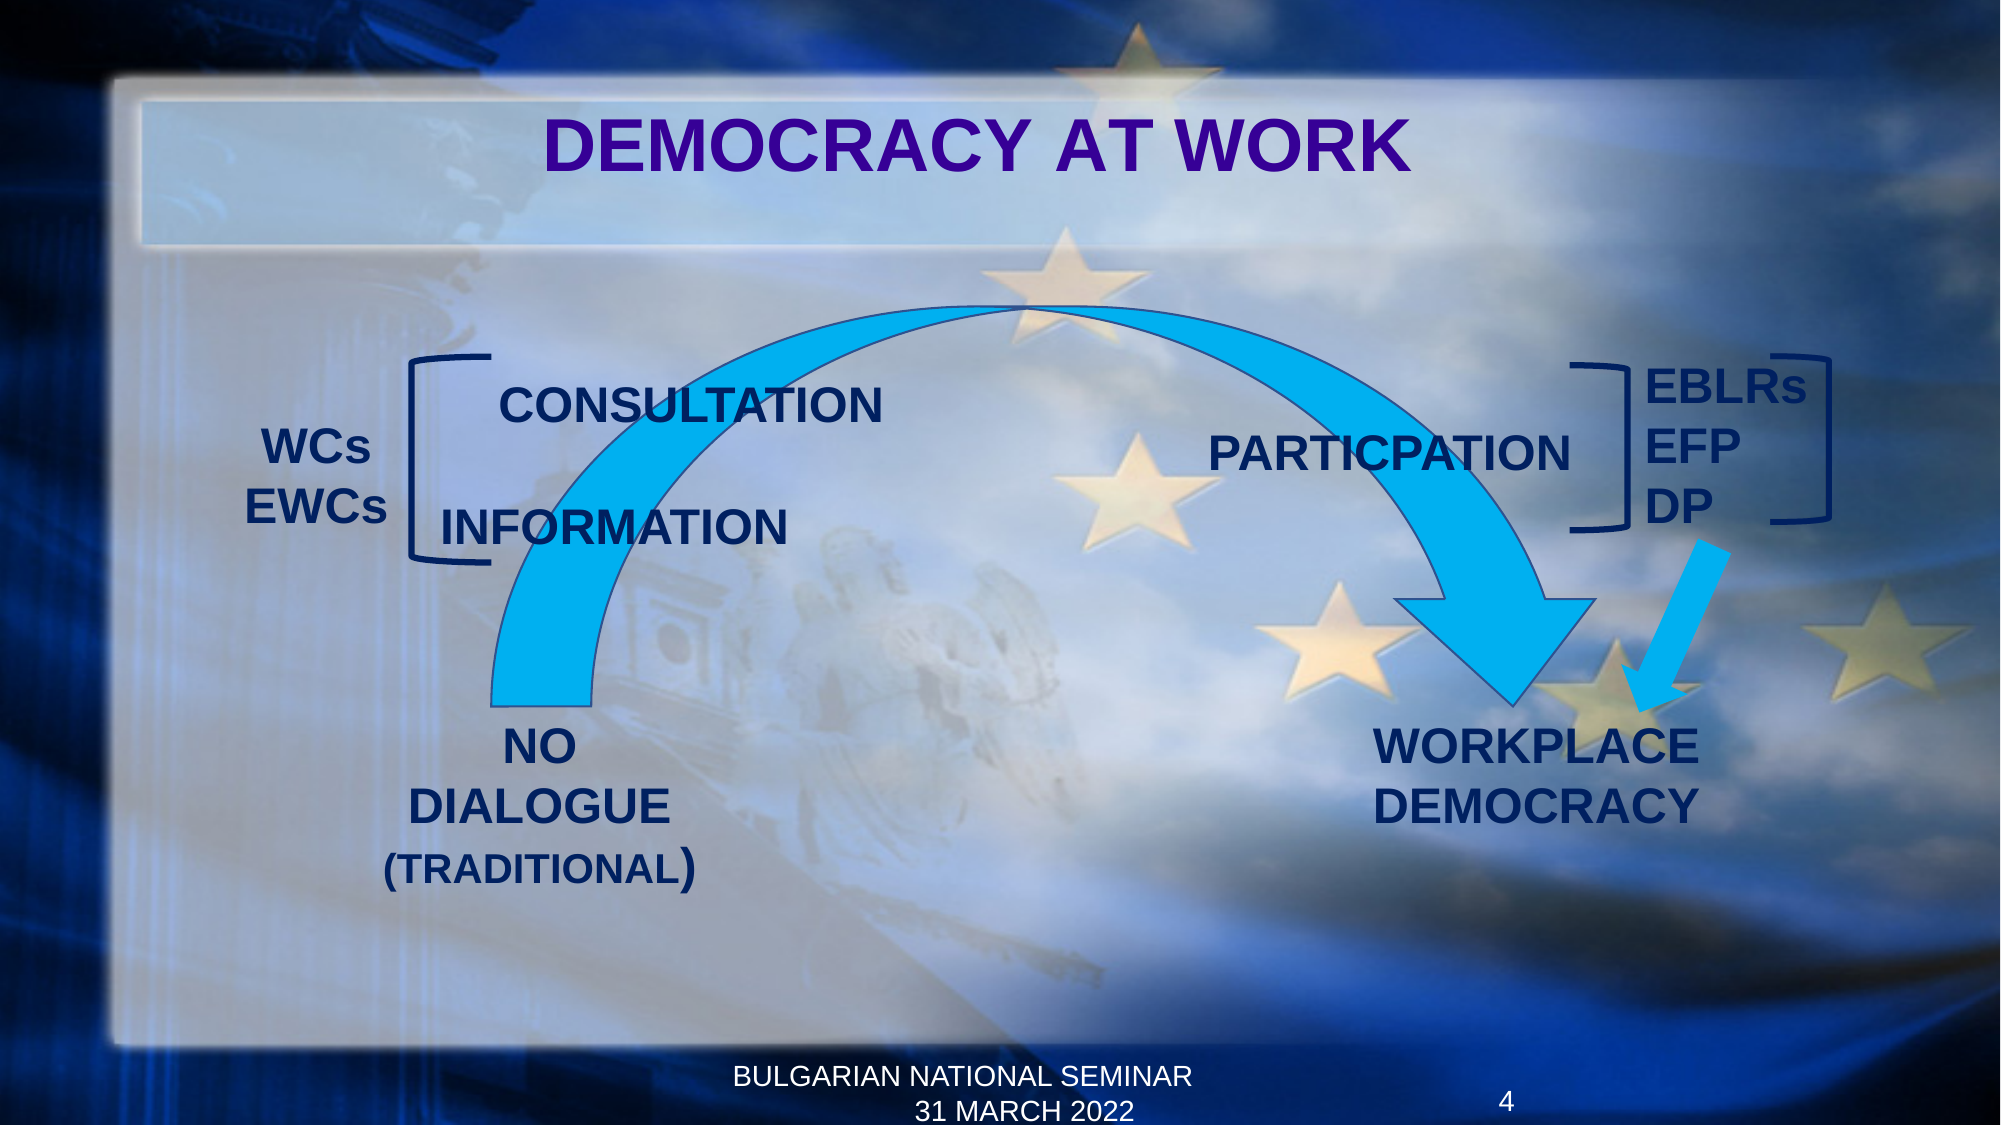

DEMOCRACY AT WORK
EBLRs
EFP
DP
CONSULTATION
WCs
EWCs
PARTICPATION
INFORMATION
NO
DIALOGUE
(TRADITIONAL)
WORKPLACE
DEMOCRACY
BULGARIAN NATIONAL SEMINAR 31 MARCH 2022